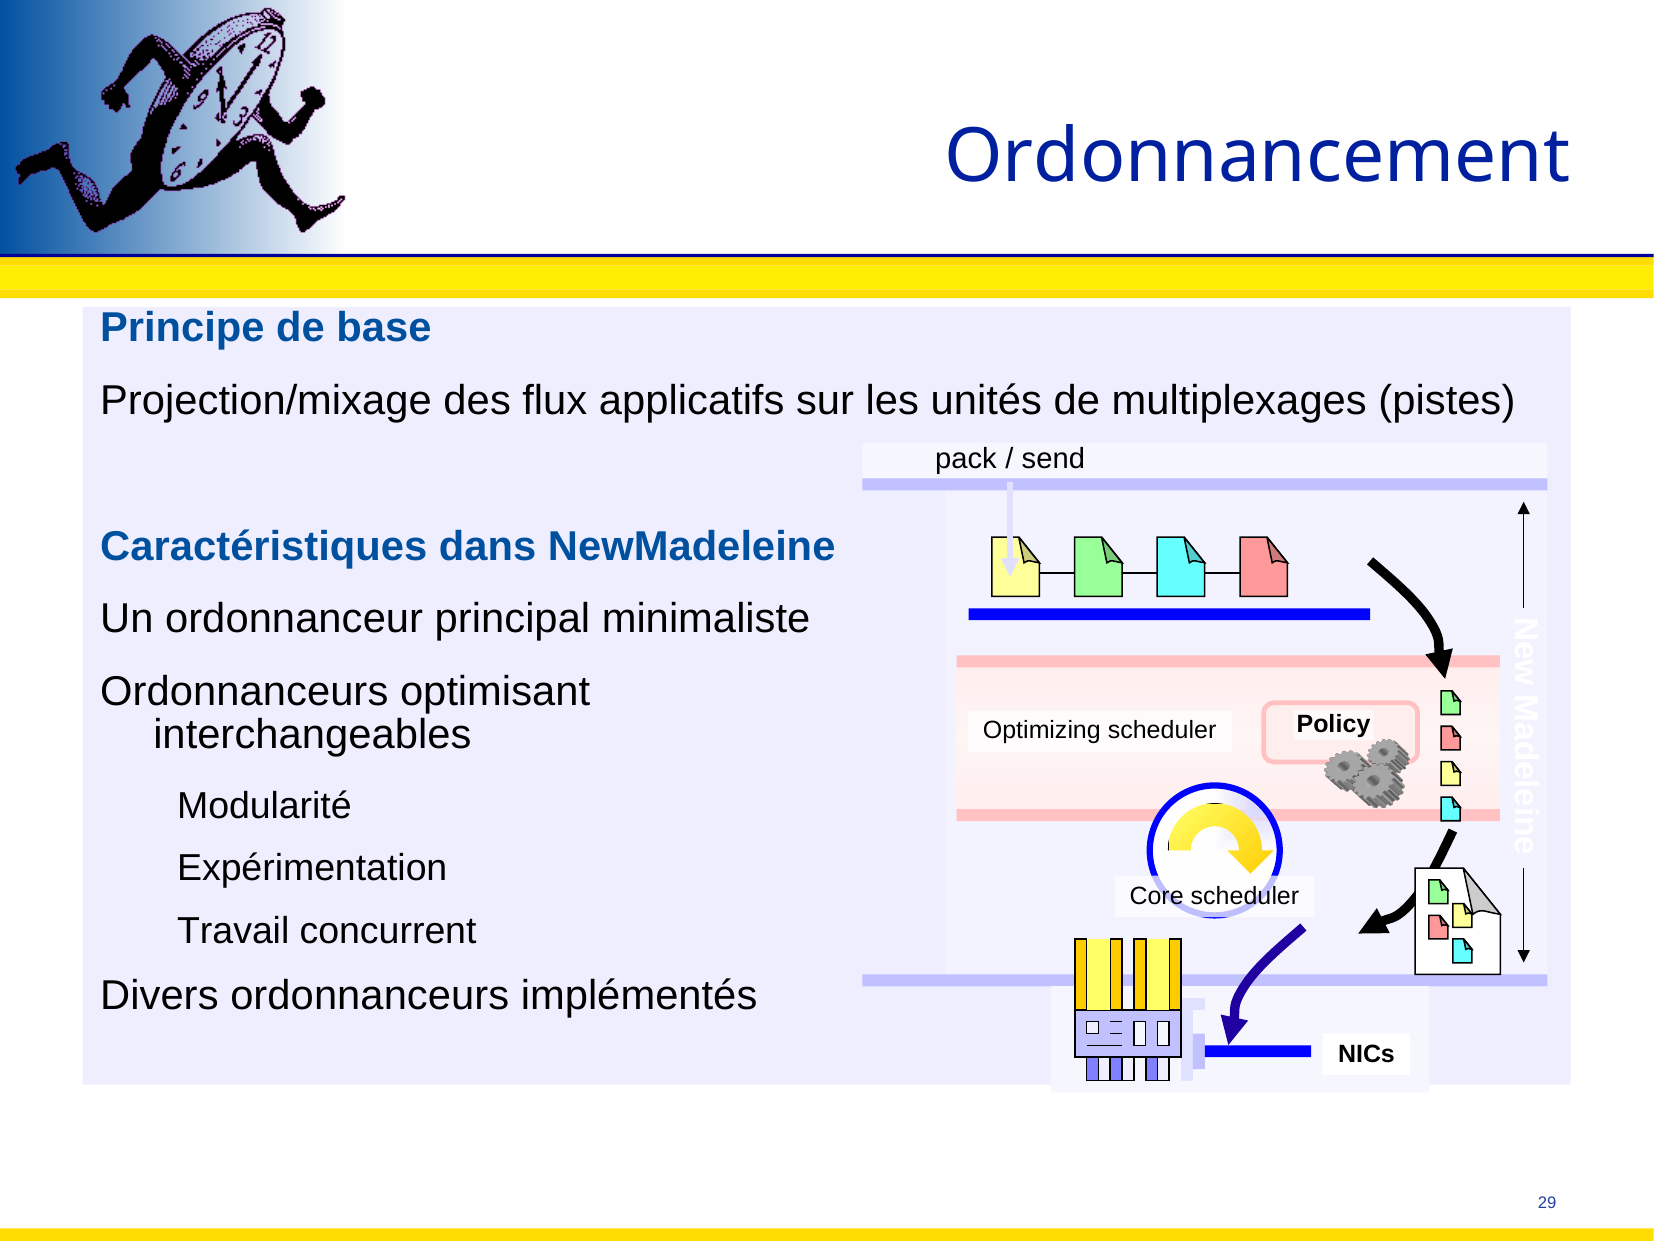

# Ordonnancement
Principe de base
Projection/mixage des flux applicatifs sur les unités de multiplexages (pistes)
Caractéristiques dans NewMadeleine
Un ordonnanceur principal minimaliste
Ordonnanceurs optimisant
interchangeables
Modularité
Expérimentation
Travail concurrent
Divers ordonnanceurs implémentés
pack / send
New Madeleine
Optimizing scheduler
Policy
Core scheduler
NICs